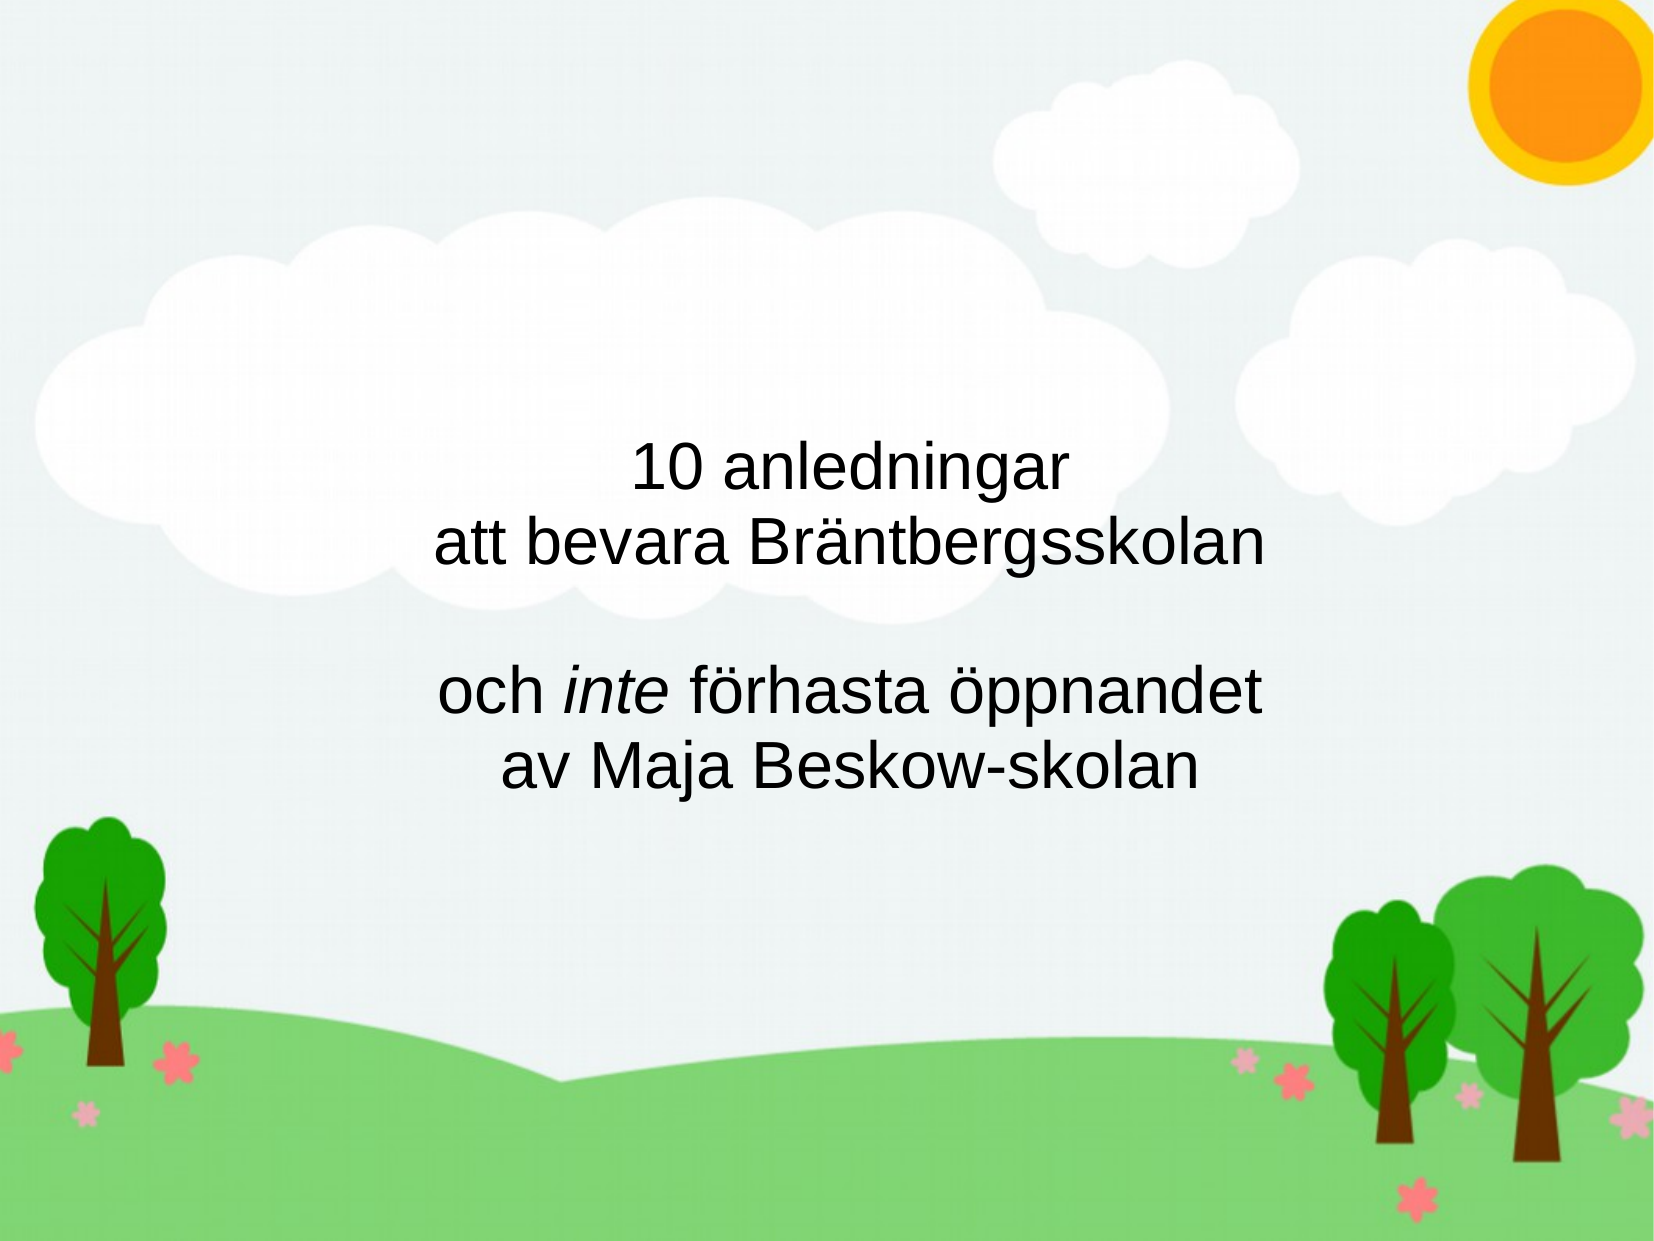

# 10 anledningar
att bevara Bräntbergsskolan
och inte förhasta öppnandet av Maja Beskow-skolan